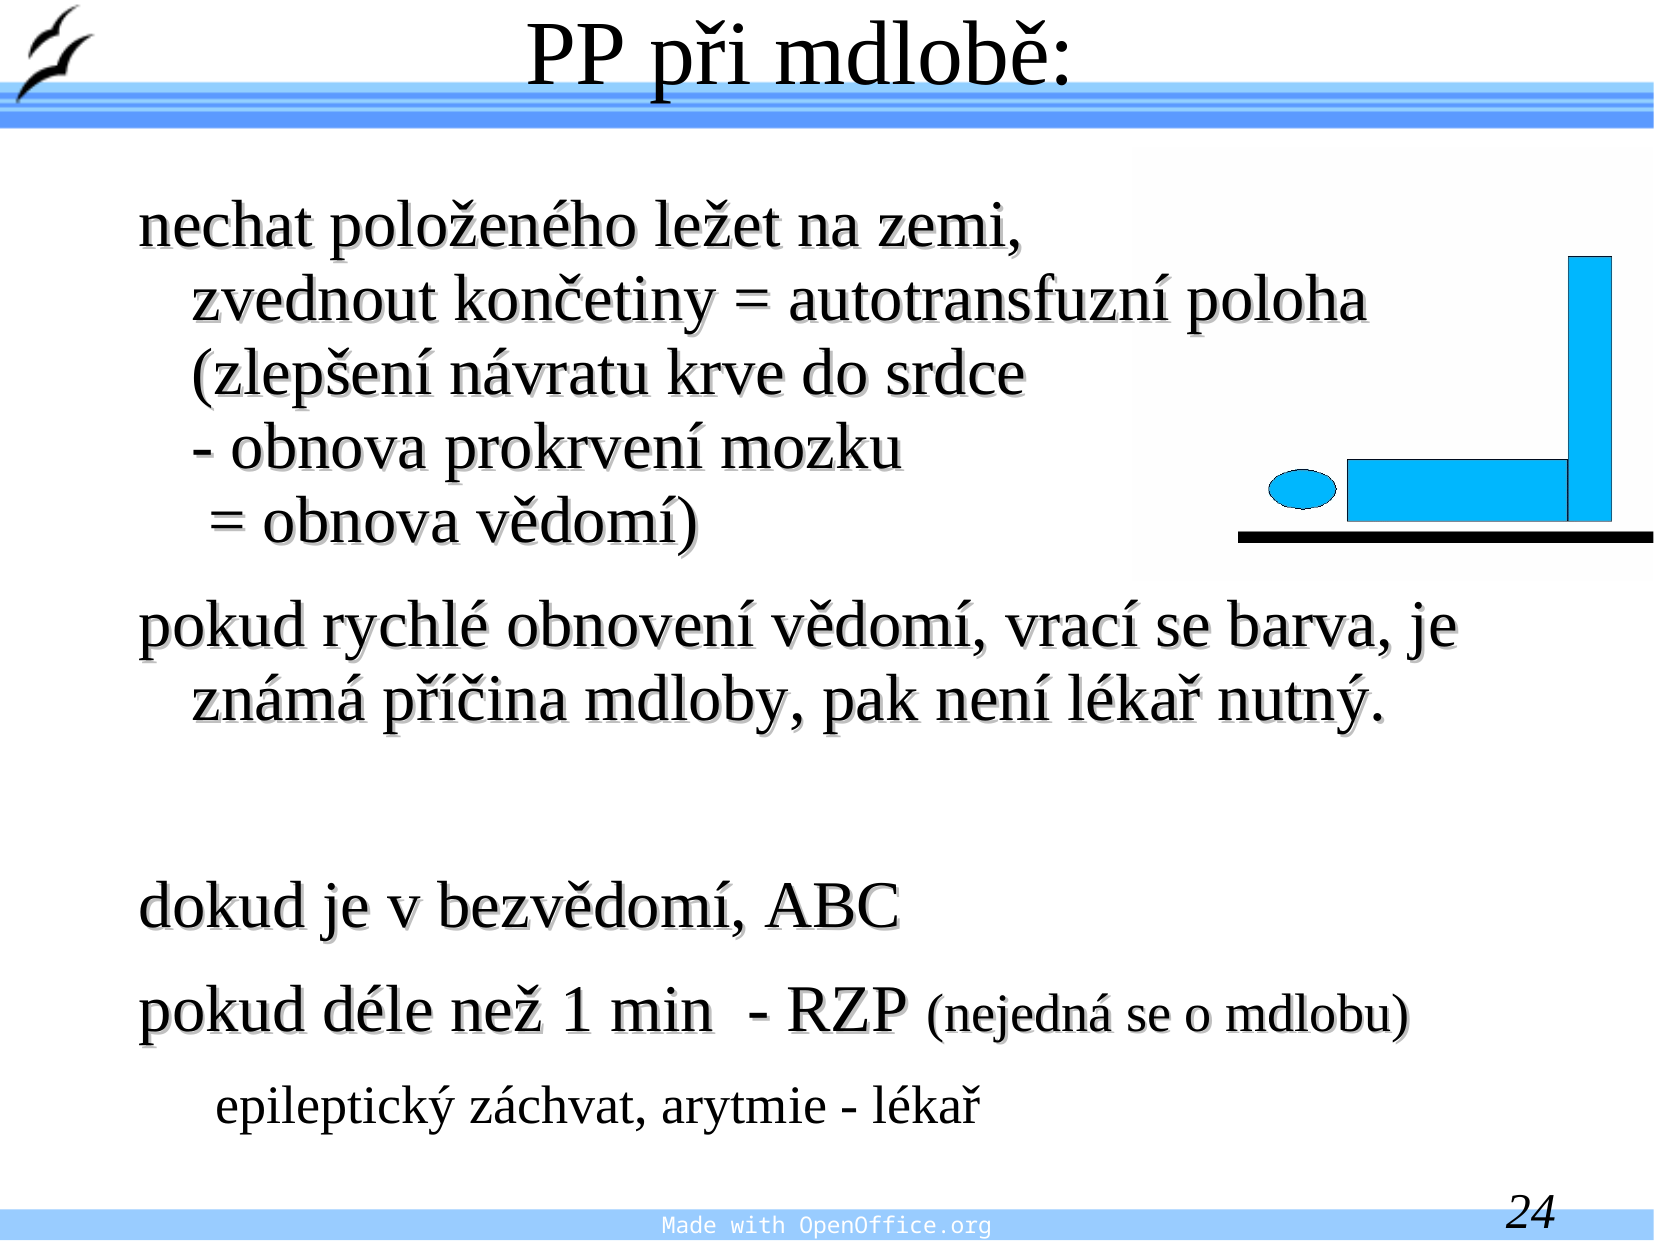

# PP při mdlobě:
nechat položeného ležet na zemi,
zvednout končetiny = autotransfuzní poloha (zlepšení návratu krve do srdce
- obnova prokrvení mozku
 = obnova vědomí)
pokud rychlé obnovení vědomí, vrací se barva, je známá příčina mdloby, pak není lékař nutný.
dokud je v bezvědomí, ABC
pokud déle než 1 min - RZP (nejedná se o mdlobu)
epileptický záchvat, arytmie - lékař